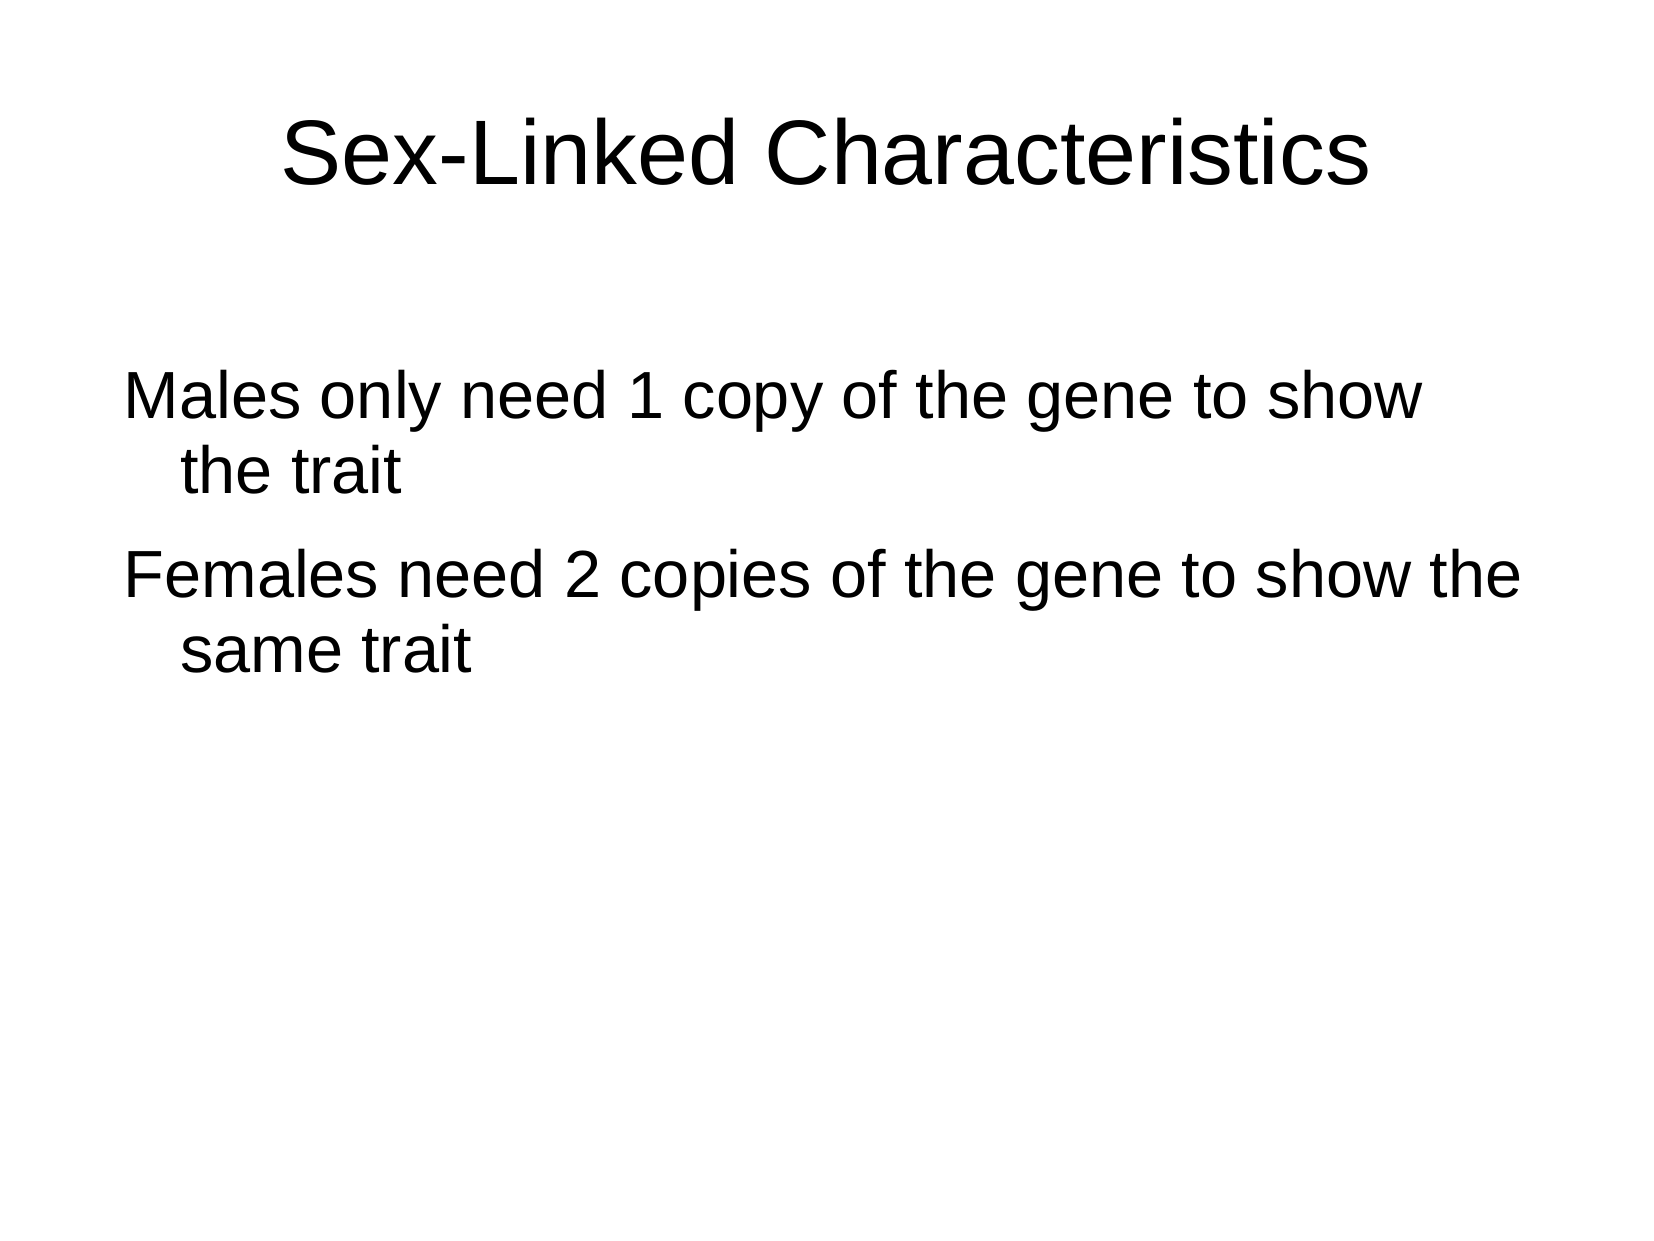

# Sex-Linked Characteristics
Males only need 1 copy of the gene to show the trait
Females need 2 copies of the gene to show the same trait